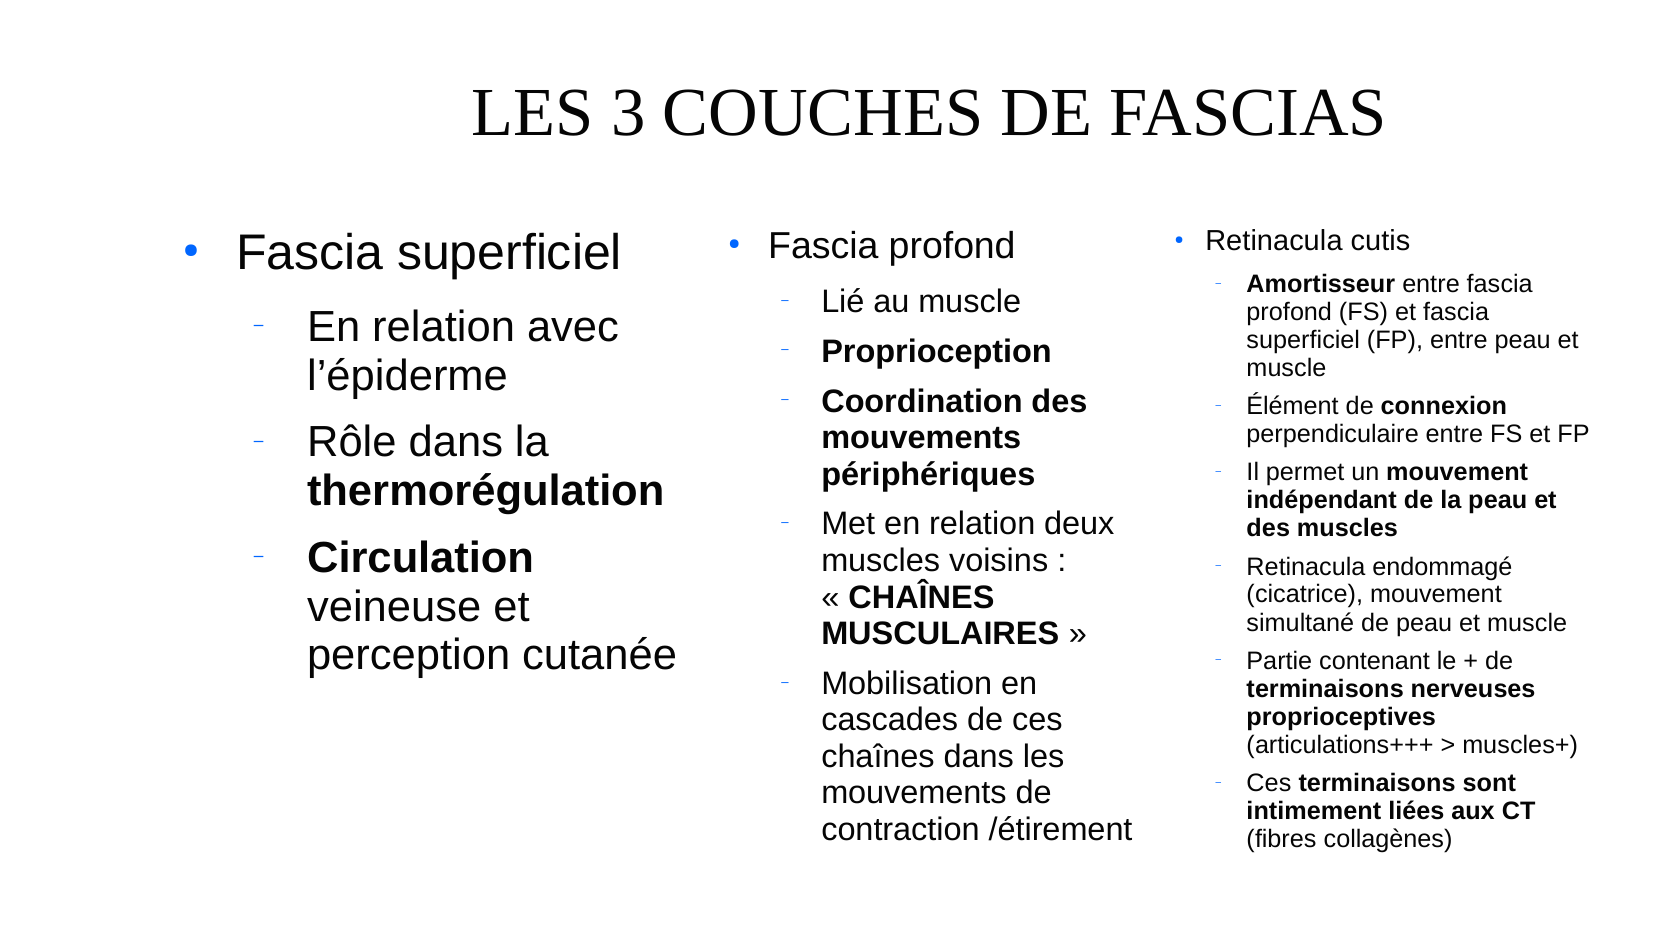

# LES 3 COUCHES DE FASCIAS
Fascia superficiel
En relation avec l’épiderme
Rôle dans la thermorégulation
Circulation veineuse et perception cutanée
Fascia profond
Lié au muscle
Proprioception
Coordination des mouvements périphériques
Met en relation deux muscles voisins : « CHAÎNES MUSCULAIRES »
Mobilisation en cascades de ces chaînes dans les mouvements de contraction /étirement
Retinacula cutis
Amortisseur entre fascia profond (FS) et fascia superficiel (FP), entre peau et muscle
Élément de connexion perpendiculaire entre FS et FP
Il permet un mouvement indépendant de la peau et des muscles
Retinacula endommagé (cicatrice), mouvement simultané de peau et muscle
Partie contenant le + de terminaisons nerveuses proprioceptives (articulations+++ > muscles+)
Ces terminaisons sont intimement liées aux CT (fibres collagènes)
Le tissu conjonctif, par Nicolas Truffart, Ecole Française d'Ashtanga Yoga
13